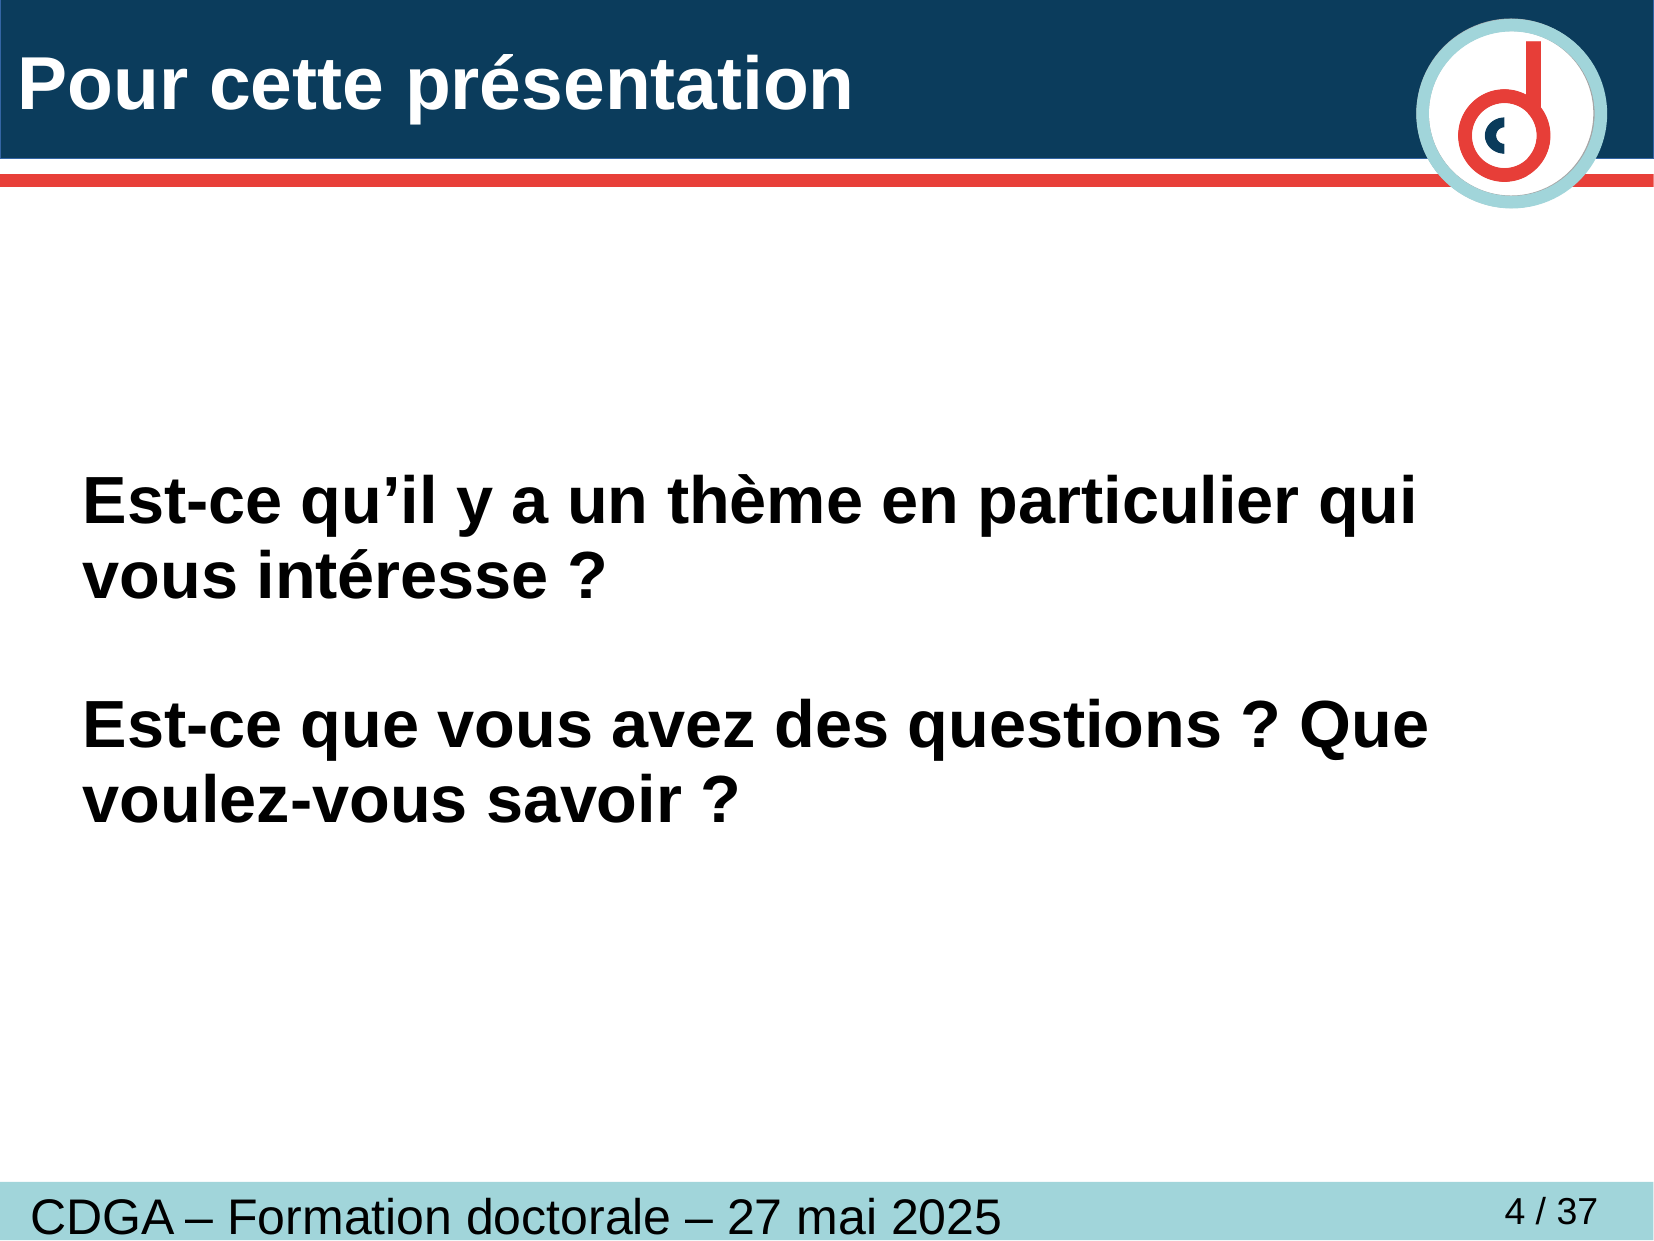

# Pour cette présentation
Est-ce qu’il y a un thème en particulier qui vous intéresse ?
Est-ce que vous avez des questions ? Que voulez-vous savoir ?